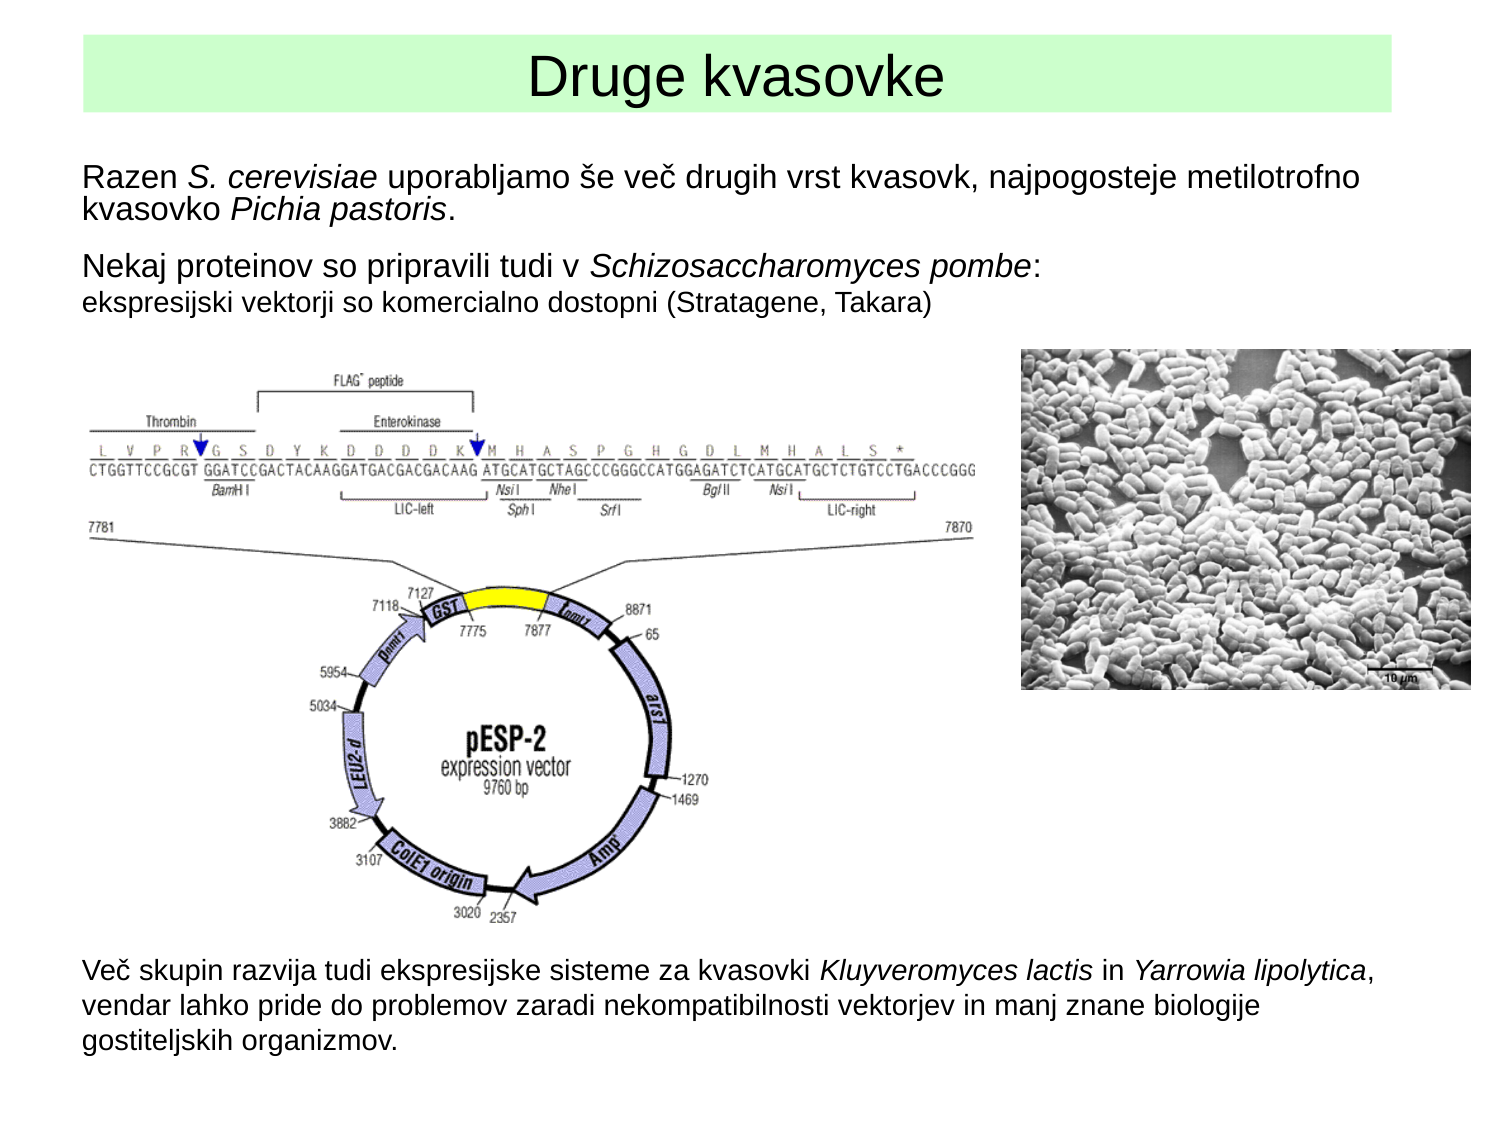

# Druge kvasovke
Razen S. cerevisiae uporabljamo še več drugih vrst kvasovk, najpogosteje metilotrofno kvasovko Pichia pastoris.
Nekaj proteinov so pripravili tudi v Schizosaccharomyces pombe:
ekspresijski vektorji so komercialno dostopni (Stratagene, Takara)
Več skupin razvija tudi ekspresijske sisteme za kvasovki Kluyveromyces lactis in Yarrowia lipolytica, vendar lahko pride do problemov zaradi nekompatibilnosti vektorjev in manj znane biologije gostiteljskih organizmov.